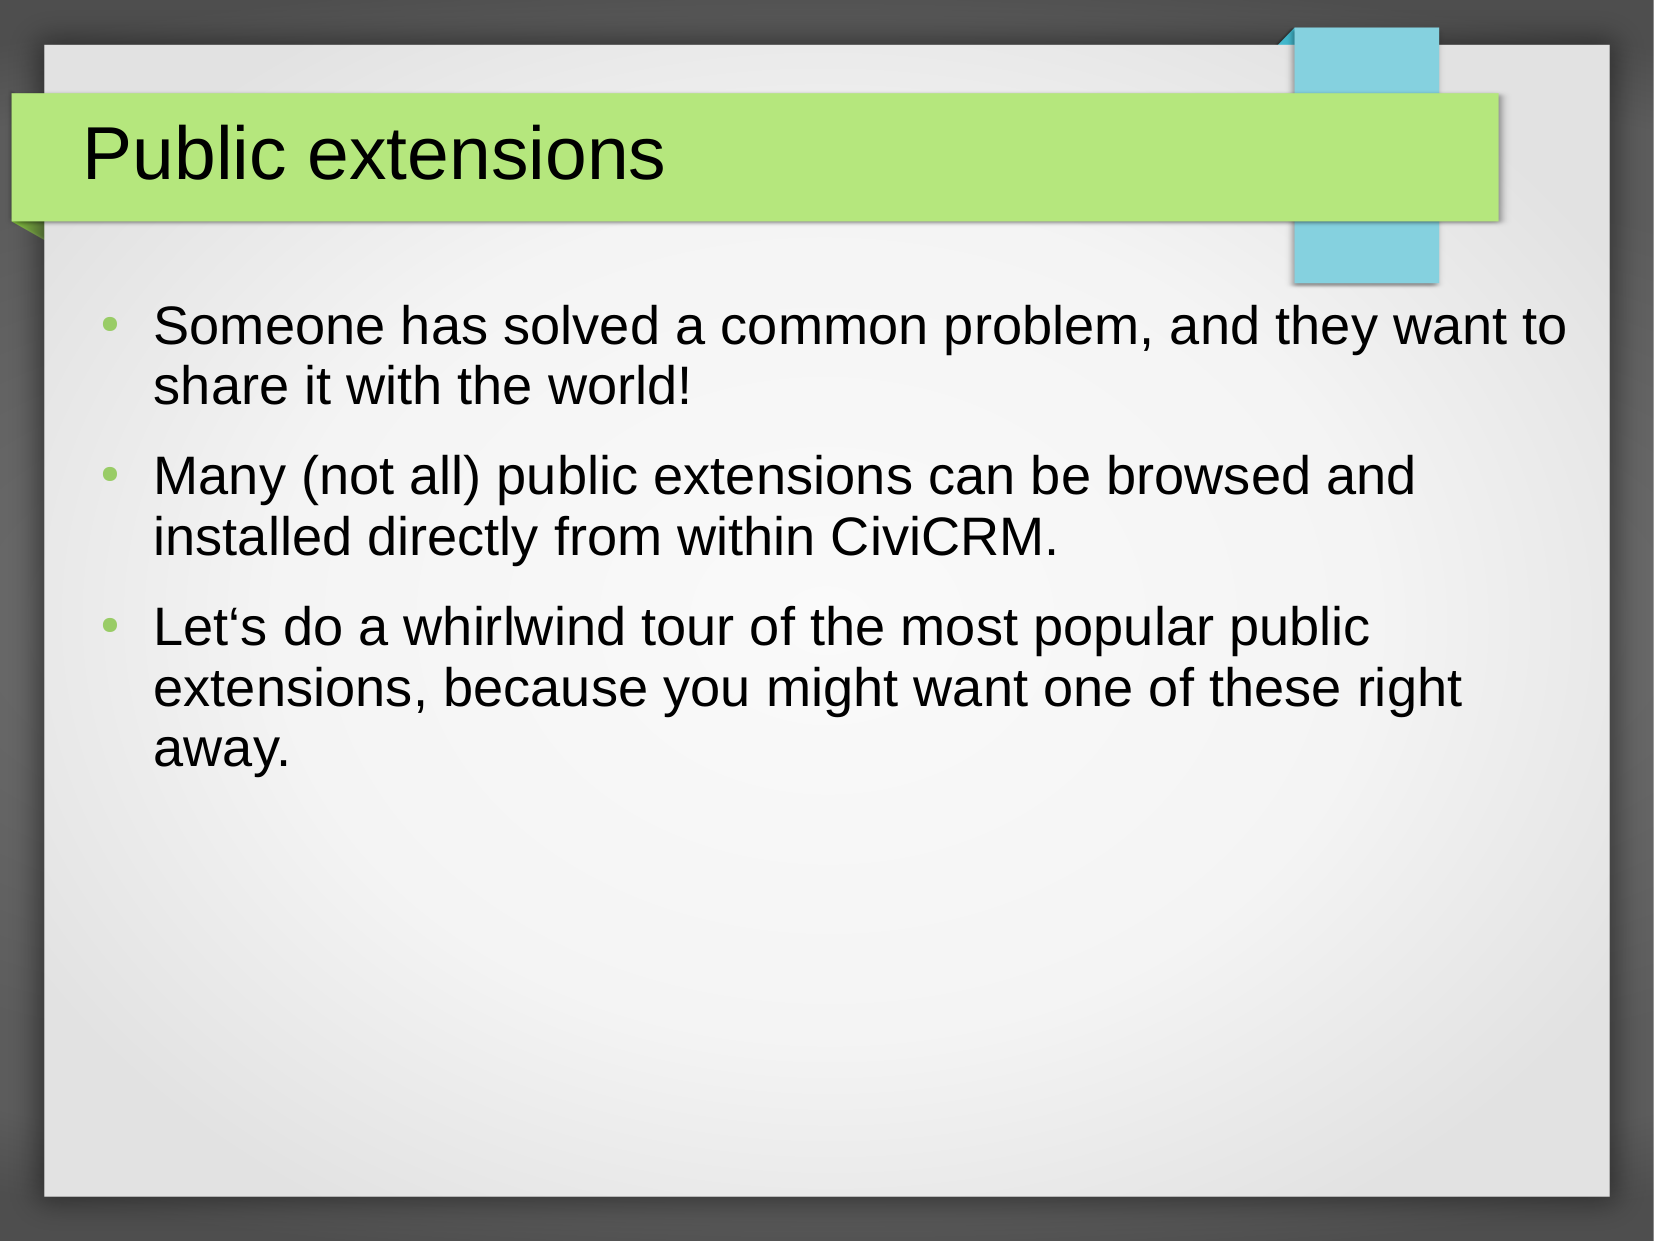

# Public extensions
Someone has solved a common problem, and they want to share it with the world!
Many (not all) public extensions can be browsed and installed directly from within CiviCRM.
Let‘s do a whirlwind tour of the most popular public extensions, because you might want one of these right away.